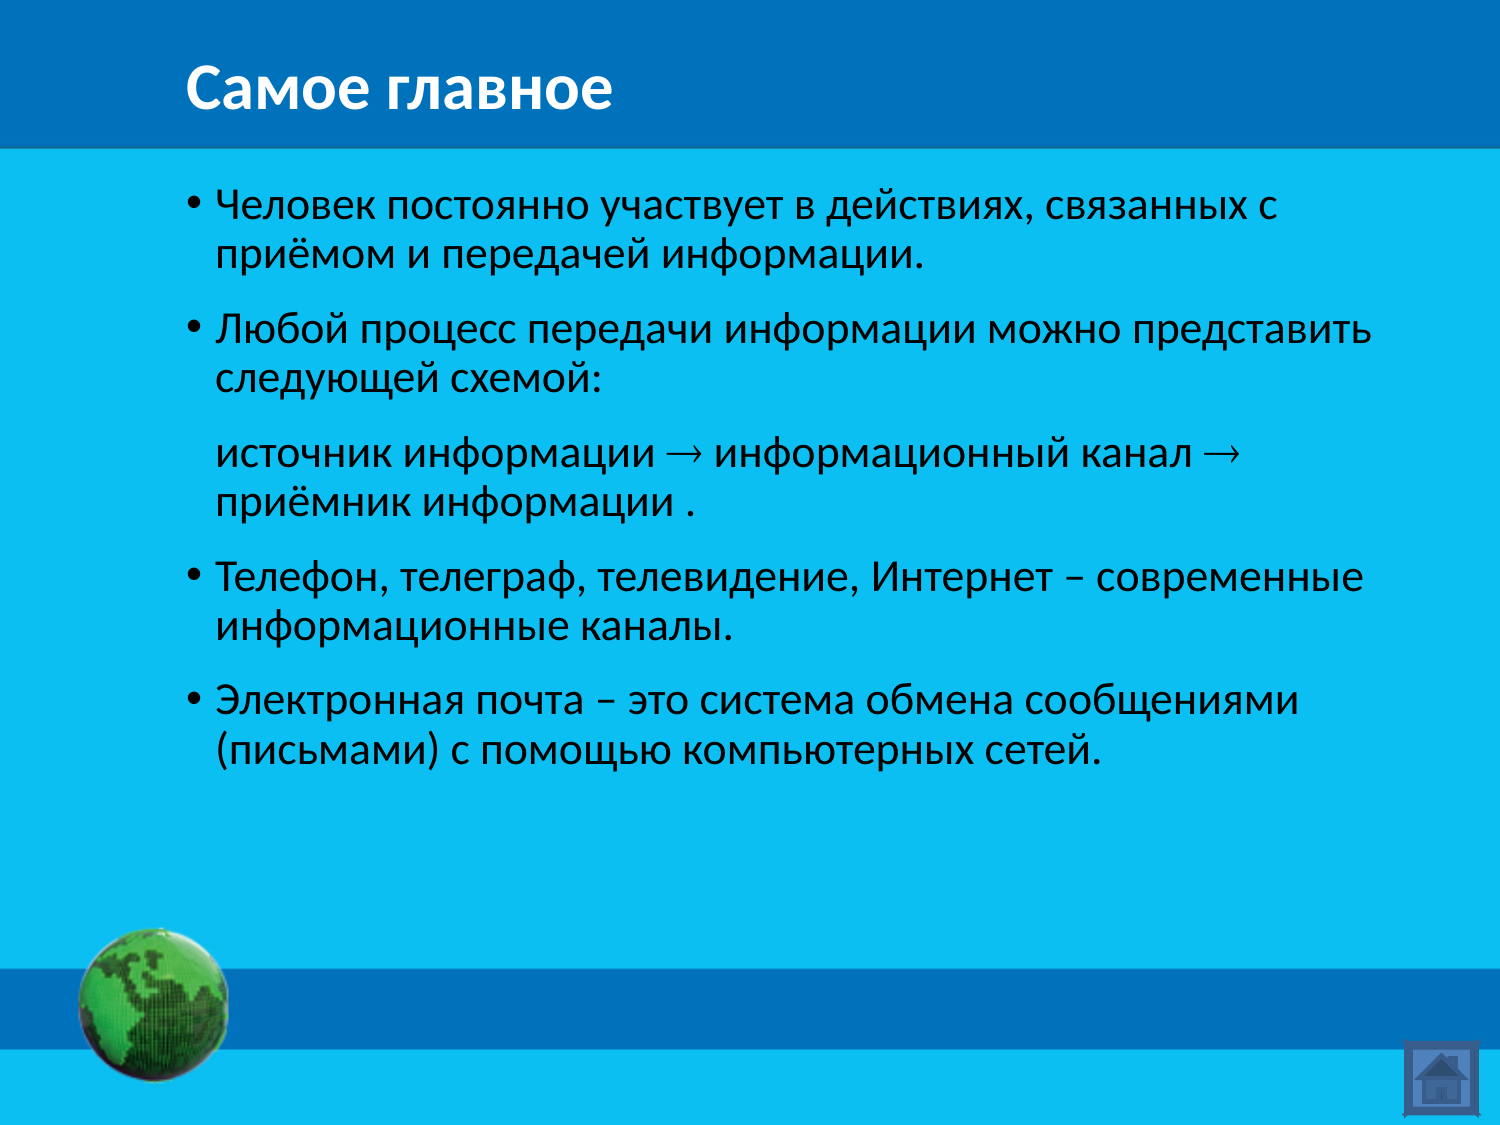

# Самое главное
Человек постоянно участвует в действиях, связанных с приёмом и передачей информации.
Любой процесс передачи информации можно представить следующей схемой:
	источник информации  информационный канал  приёмник информации .
Телефон, телеграф, телевидение, Интернет – современные информационные каналы.
Электронная почта – это система обмена сообщениями (письмами) с помощью компьютерных сетей.